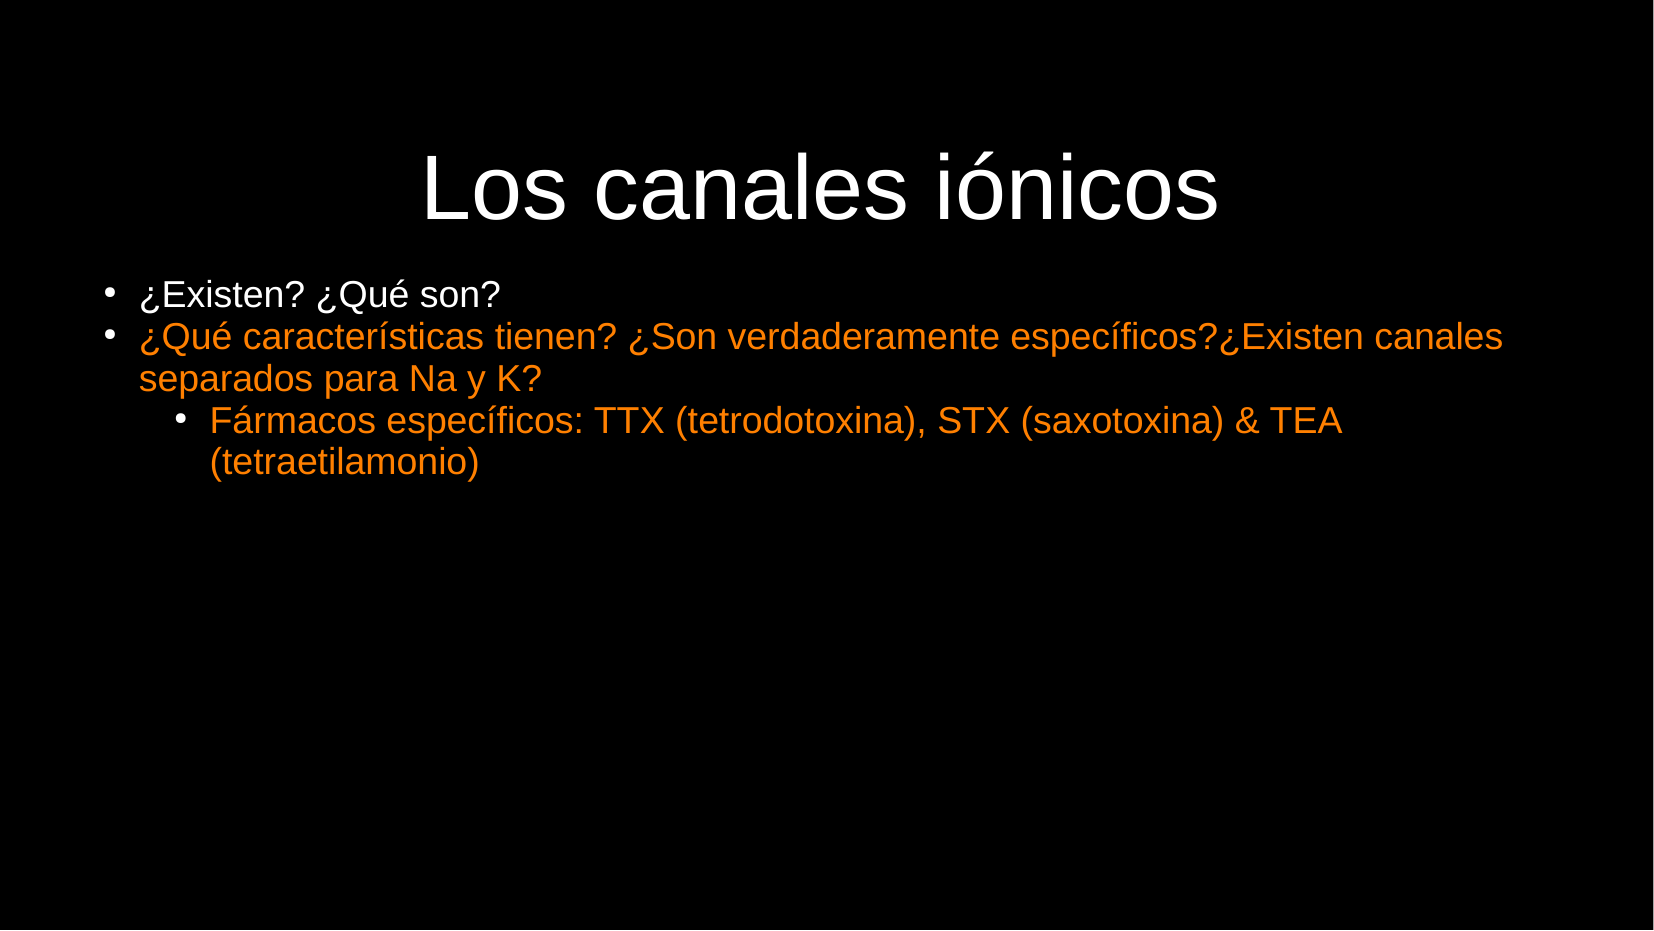

# Los canales iónicos
¿Existen? ¿Qué son?
¿Qué características tienen? ¿Son verdaderamente específicos?¿Existen canales separados para Na y K?
Fármacos específicos: TTX (tetrodotoxina), STX (saxotoxina) & TEA (tetraetilamonio)